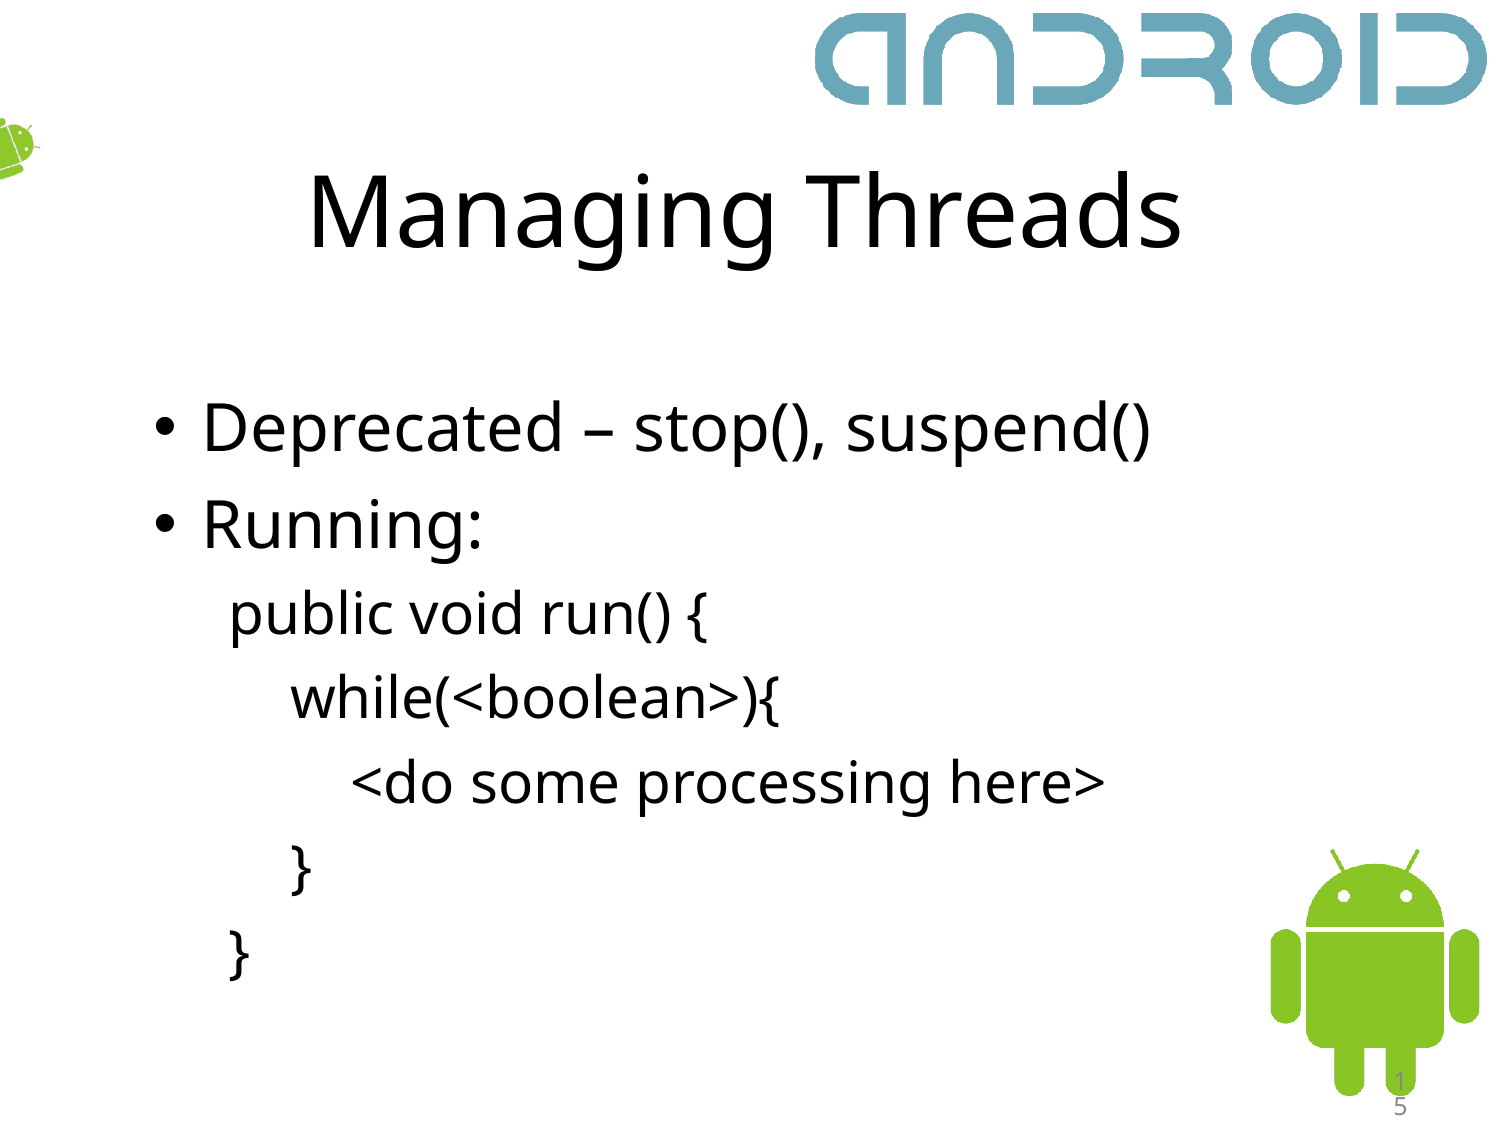

# Managing Threads
Deprecated – stop(), suspend()
Running:
public void run() {
 while(<boolean>){
 <do some processing here>
 }
}